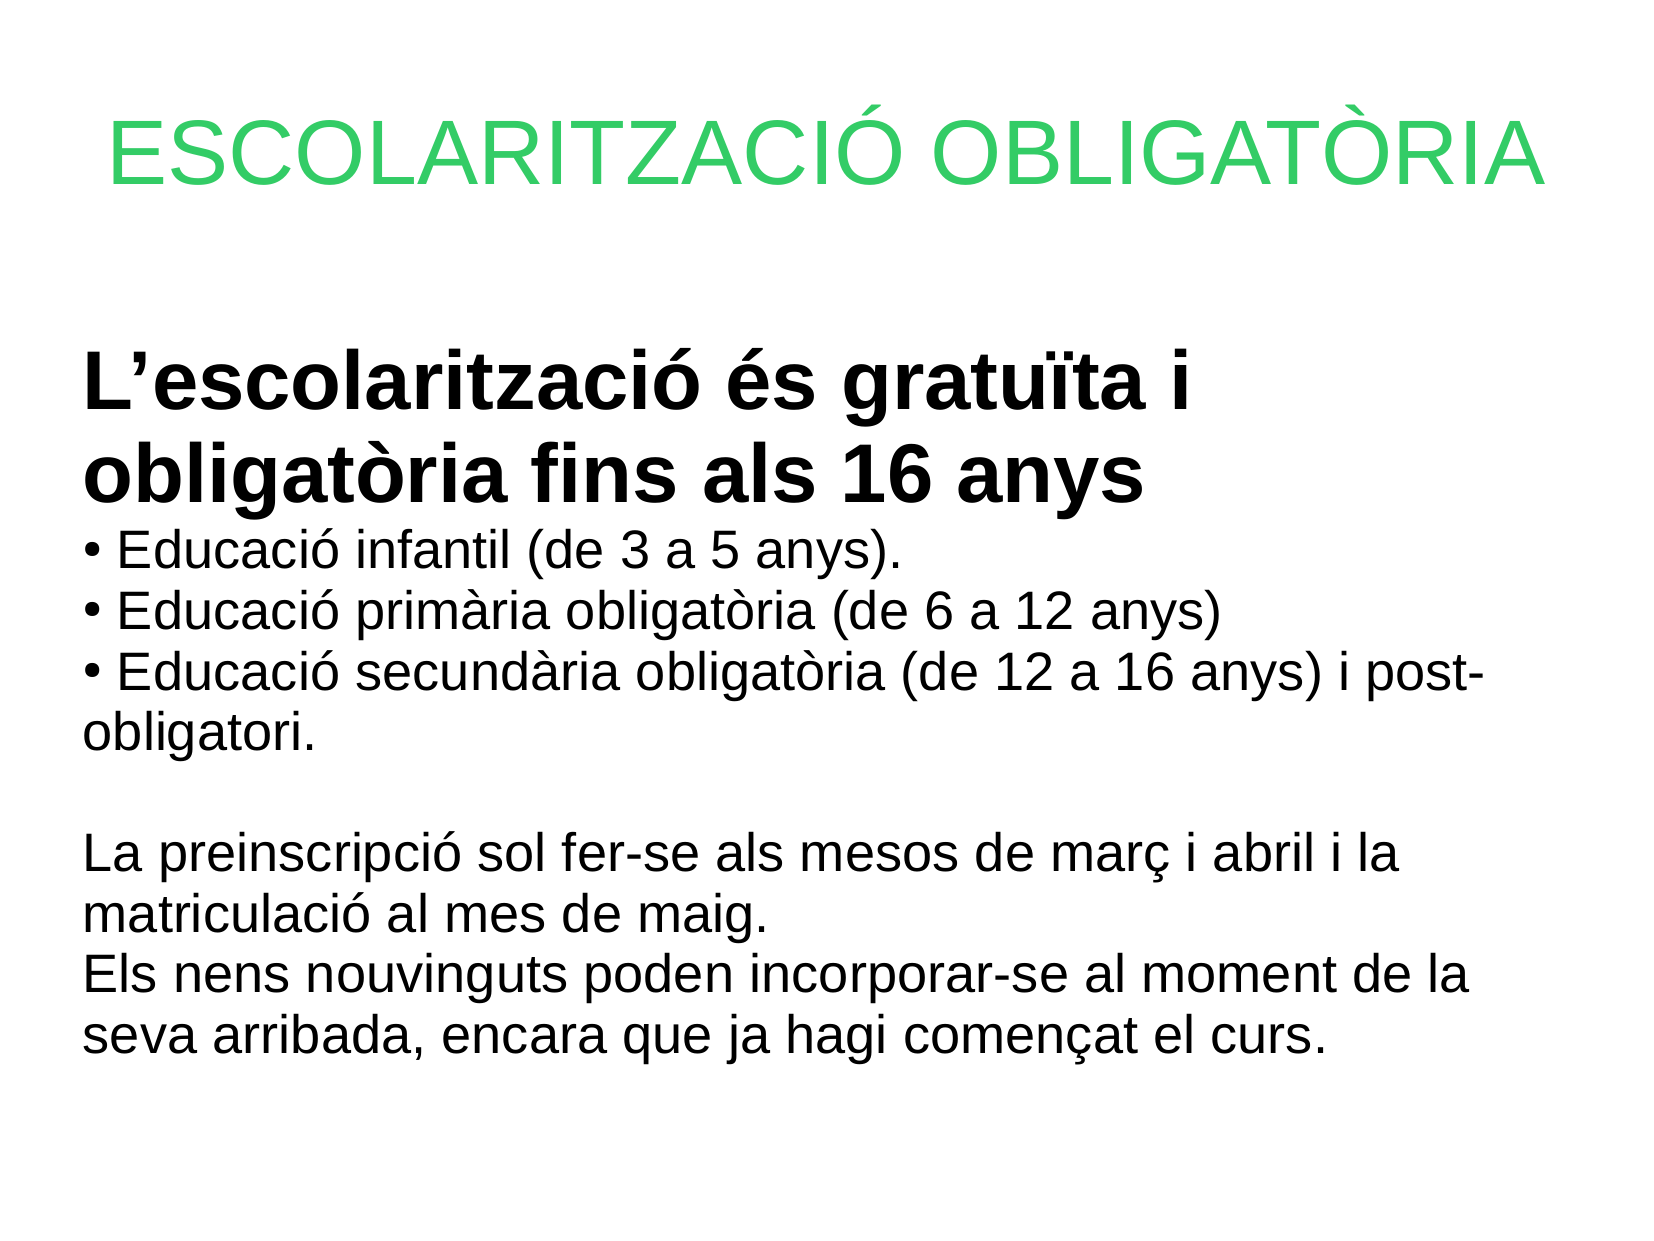

# ESCOLARITZACIÓ OBLIGATÒRIA
L’escolarització és gratuïta i obligatòria fins als 16 anys
 Educació infantil (de 3 a 5 anys).
 Educació primària obligatòria (de 6 a 12 anys)
 Educació secundària obligatòria (de 12 a 16 anys) i post-obligatori.
La preinscripció sol fer-se als mesos de març i abril i la matriculació al mes de maig.
Els nens nouvinguts poden incorporar-se al moment de la seva arribada, encara que ja hagi començat el curs.